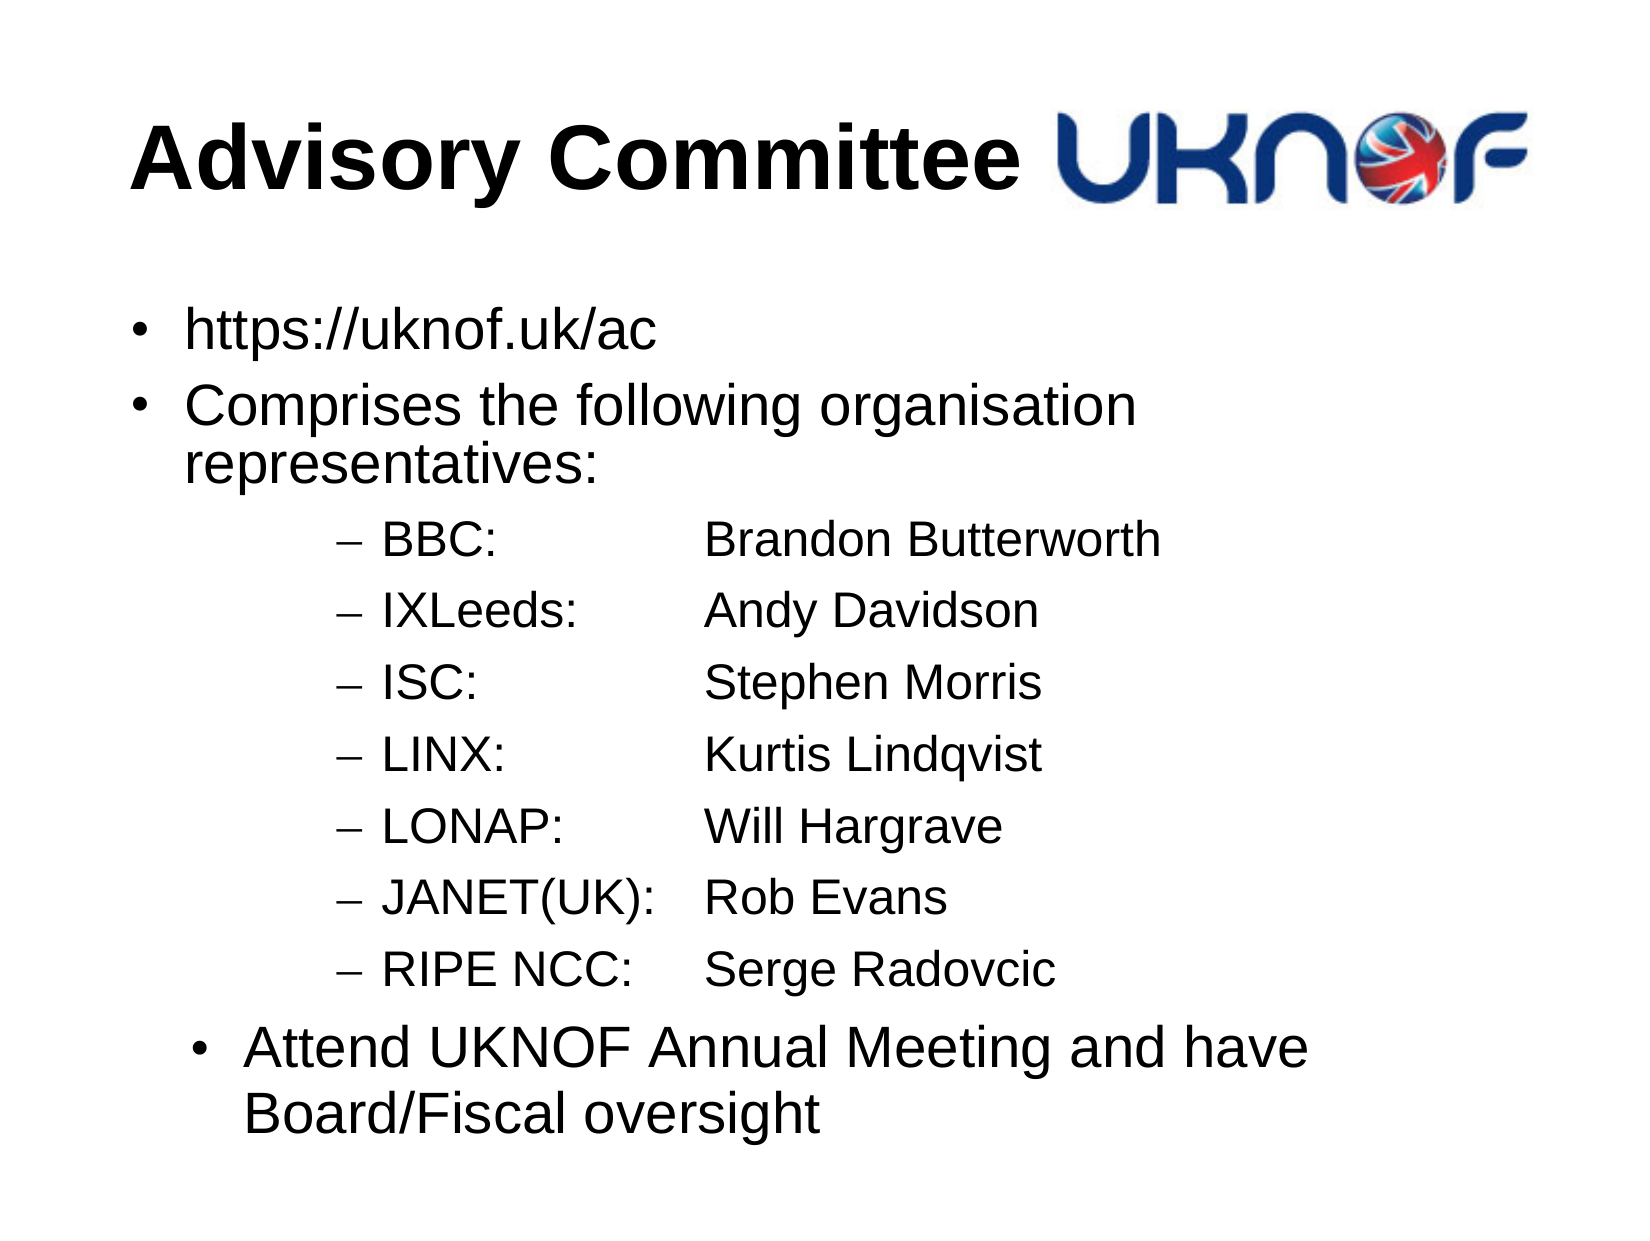

# Advisory Committee
https://uknof.uk/ac
Comprises the following organisation representatives:
BBC:			Brandon Butterworth
IXLeeds:		Andy Davidson
ISC:				Stephen Morris
LINX:			Kurtis Lindqvist
LONAP:		Will Hargrave
JANET(UK):	Rob Evans
RIPE NCC:	Serge Radovcic
Attend UKNOF Annual Meeting and have Board/Fiscal oversight